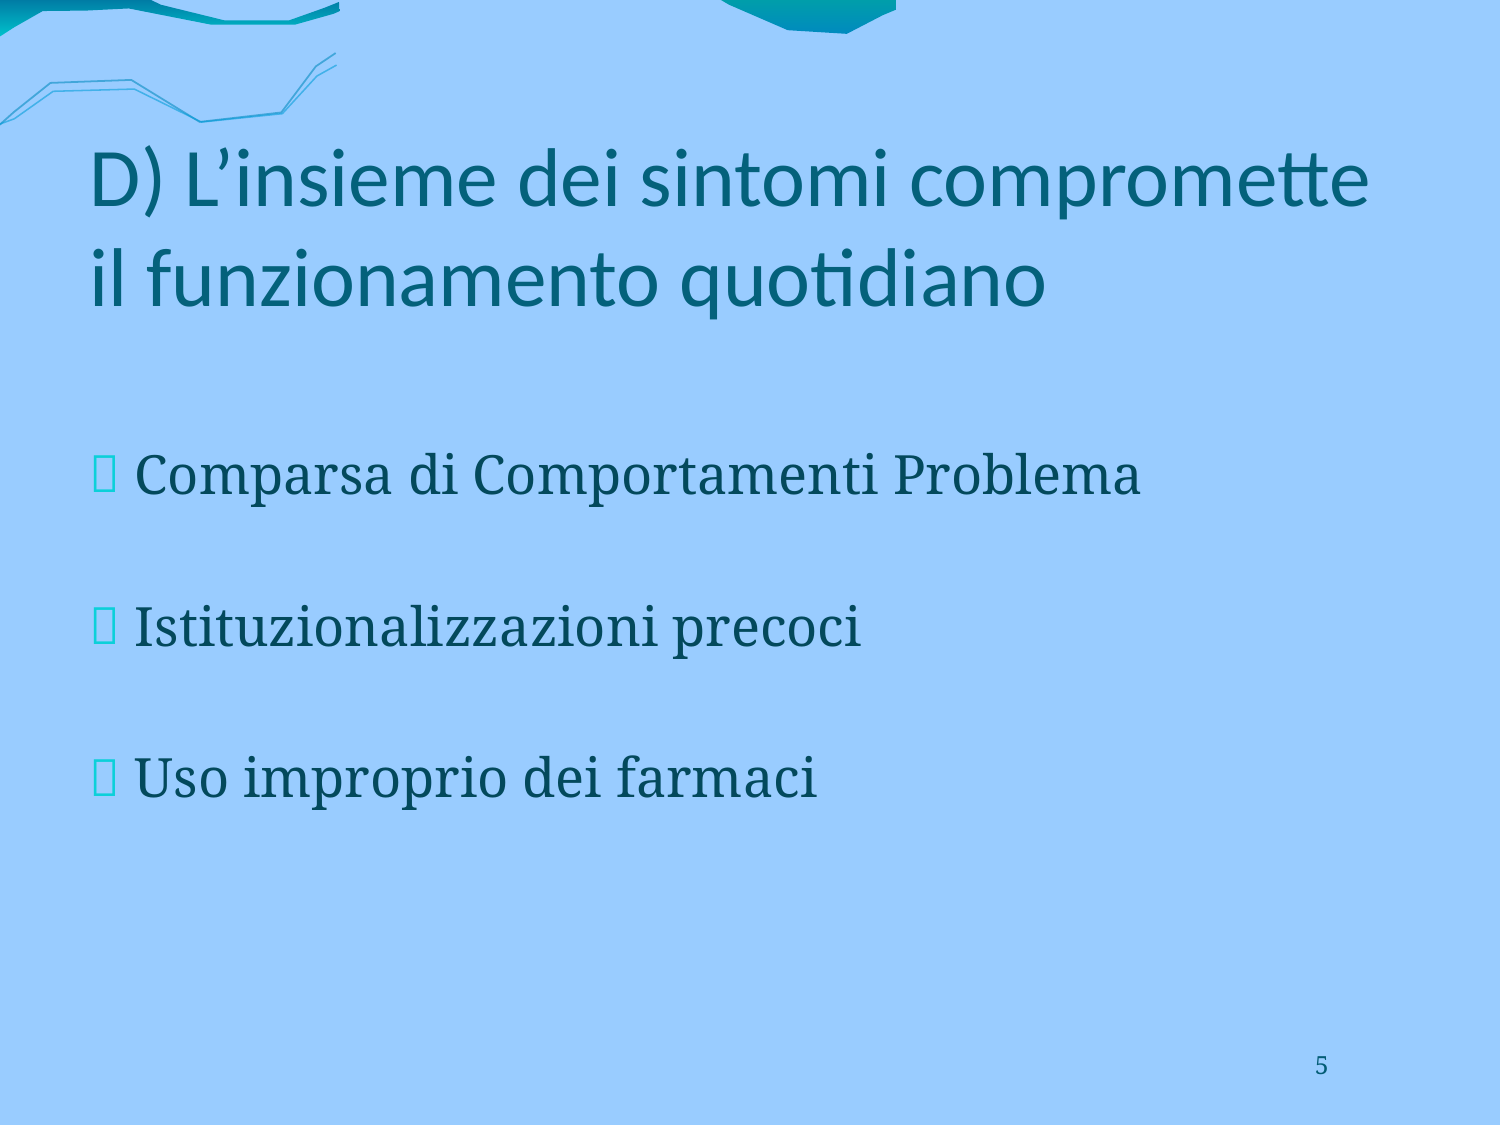

# D) L’insieme dei sintomi compromette il funzionamento quotidiano
Comparsa di Comportamenti Problema
Istituzionalizzazioni precoci
Uso improprio dei farmaci